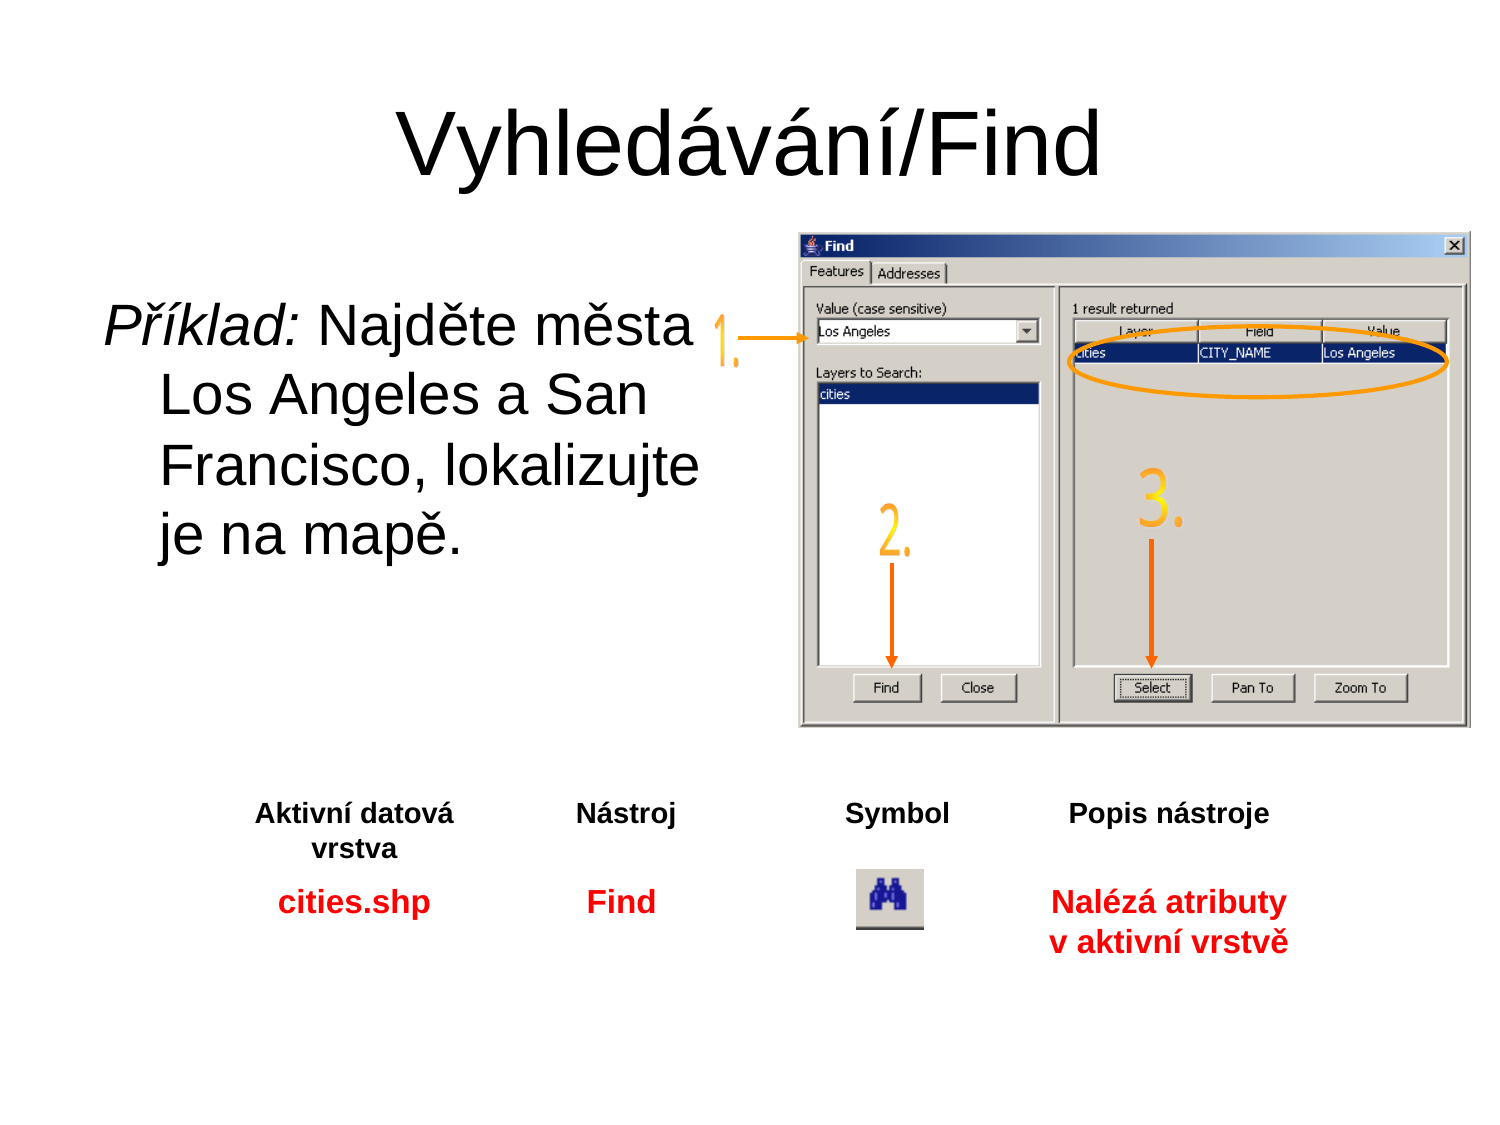

# Vyhledávání/Find
Příklad: Najděte města Los Angeles a San Francisco, lokalizujte je na mapě.
1.
3.
2.
| Aktivní datová vrstva | Nástroj | Symbol | Popis nástroje |
| --- | --- | --- | --- |
| cities.shp | Find | | Nalézá atributy v aktivní vrstvě |